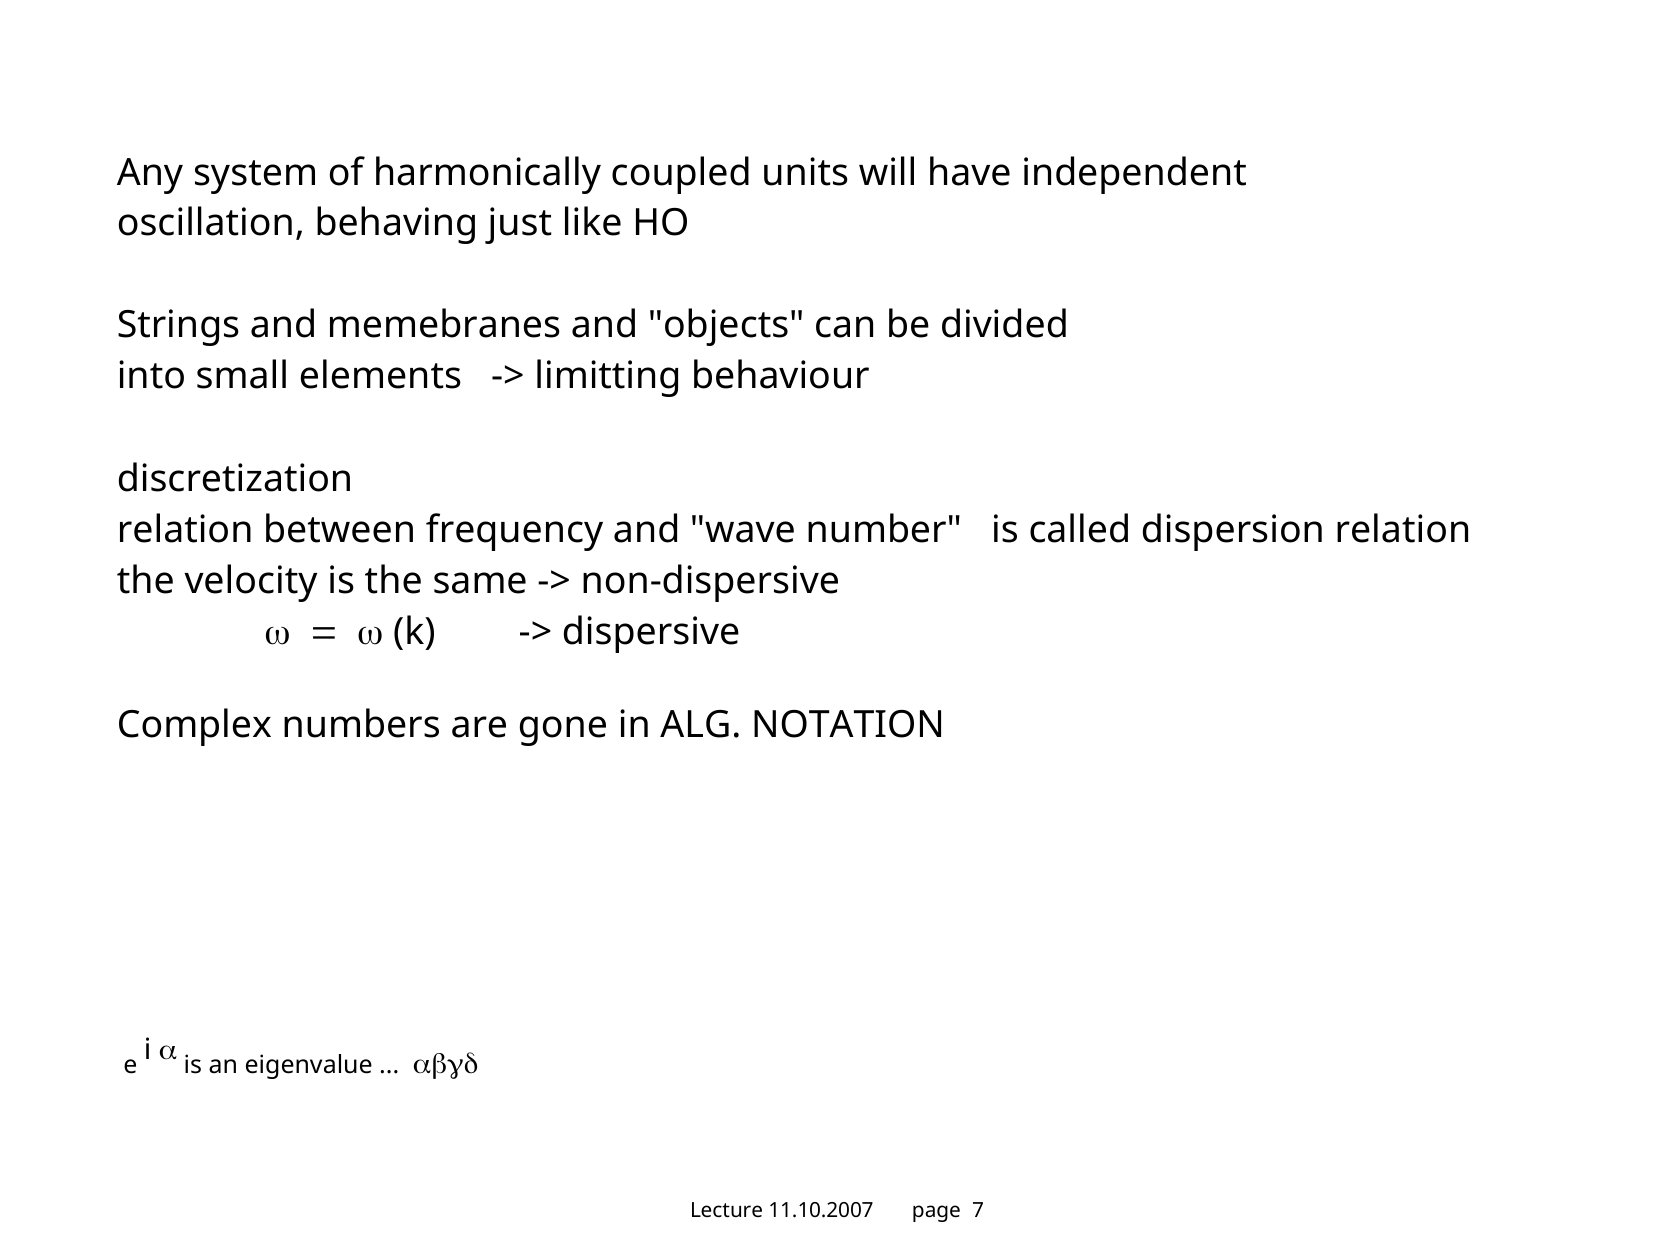

Any system of harmonically coupled units will have independent
oscillation, behaving just like HO
Strings and memebranes and "objects" can be divided
into small elements -> limitting behaviour
discretization
relation between frequency and "wave number" is called dispersion relation
the velocity is the same -> non-dispersive
 		w = w (k) -> dispersive
Complex numbers are gone in ALG. NOTATION
 e i a is an eigenvalue ... abgd